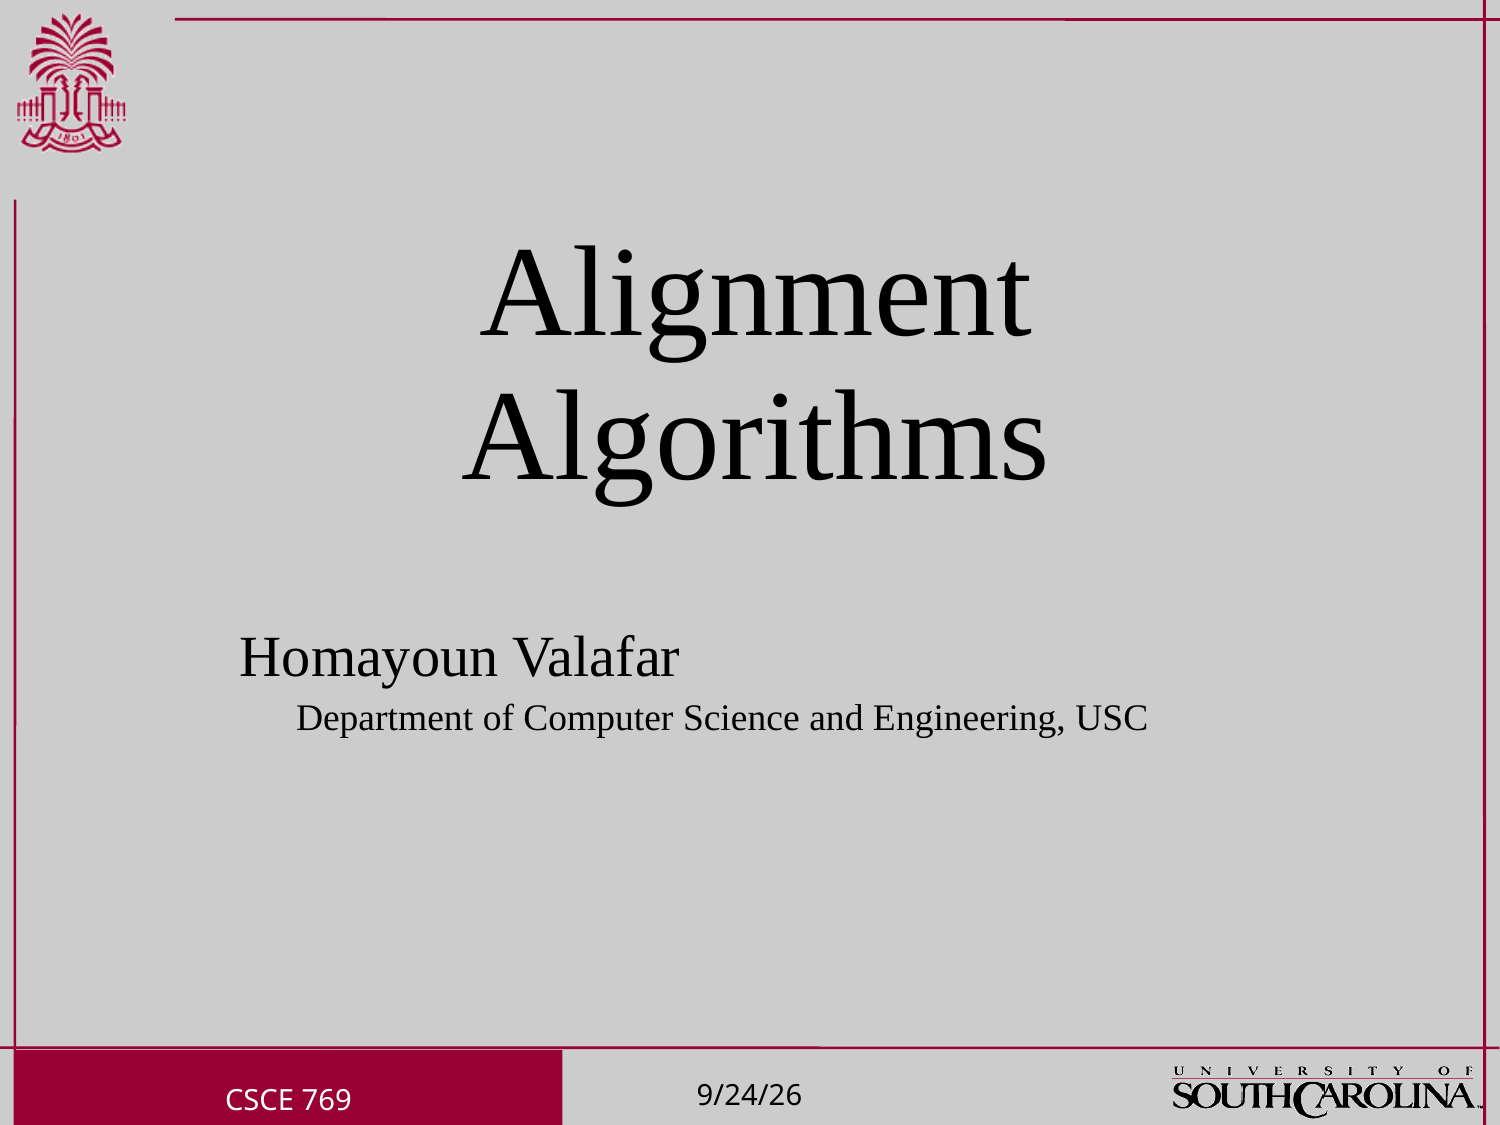

# Alignment Algorithms
Homayoun Valafar
	Department of Computer Science and Engineering, USC